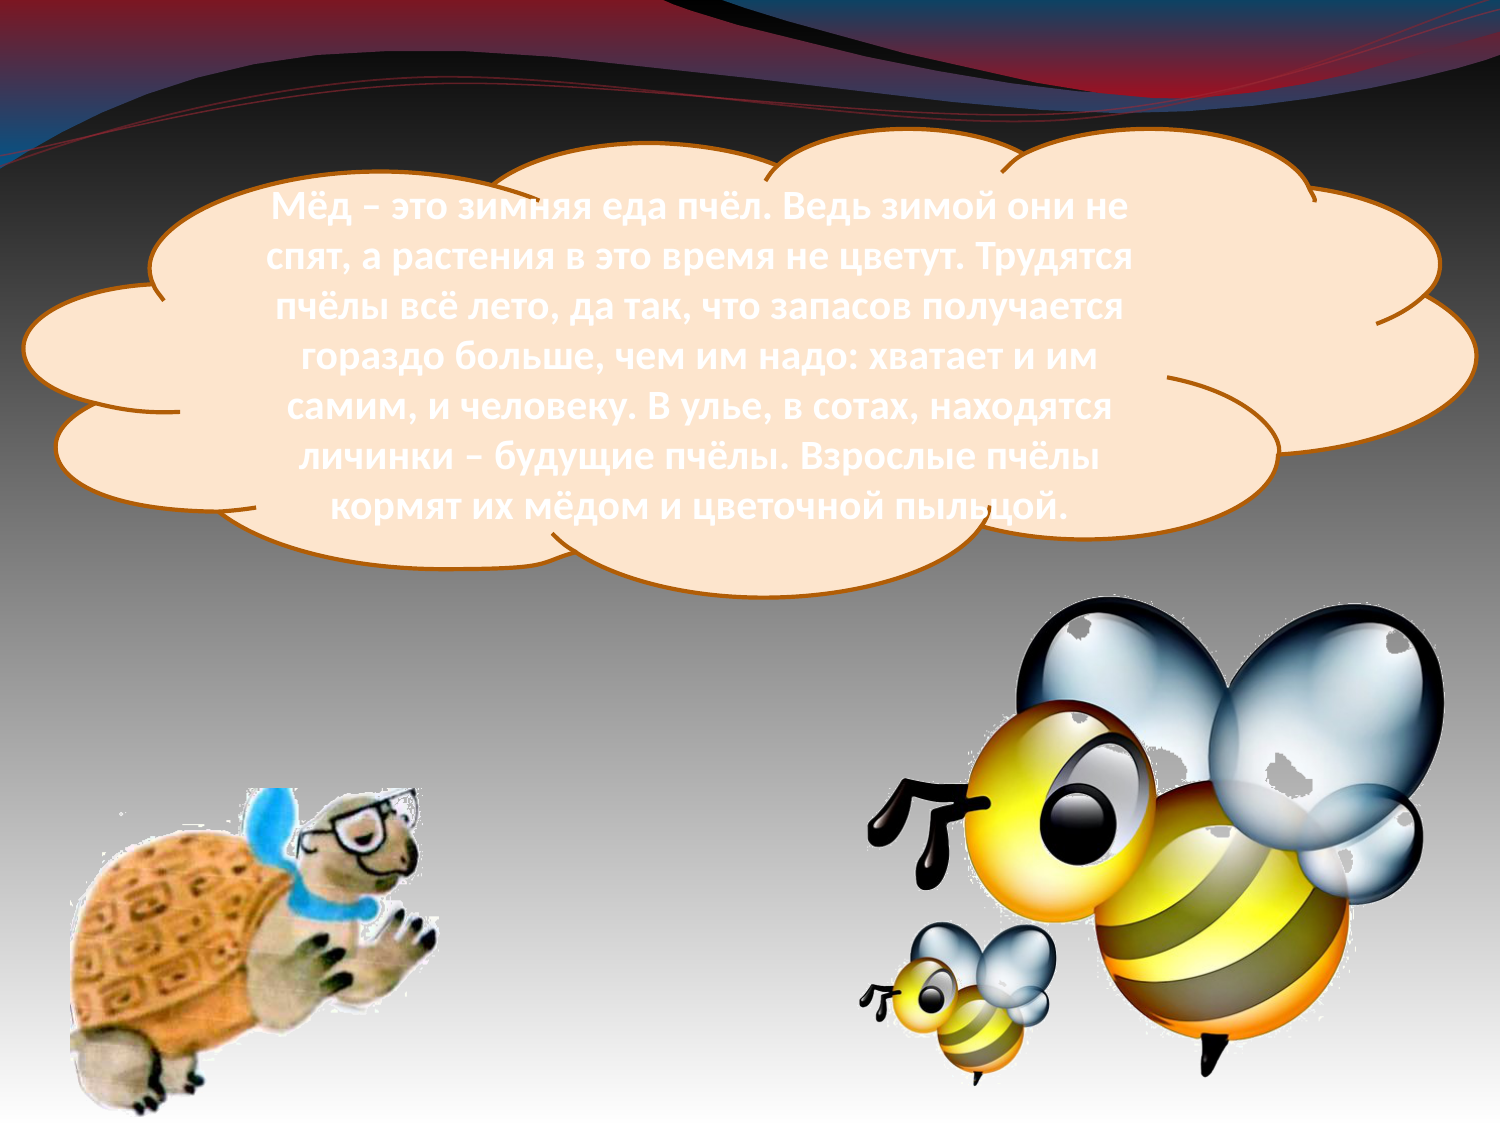

Мёд – это зимняя еда пчёл. Ведь зимой они не спят, а растения в это время не цветут. Трудятся пчёлы всё лето, да так, что запасов получается гораздо больше, чем им надо: хватает и им самим, и человеку. В улье, в сотах, находятся личинки – будущие пчёлы. Взрослые пчёлы кормят их мёдом и цветочной пыльцой.